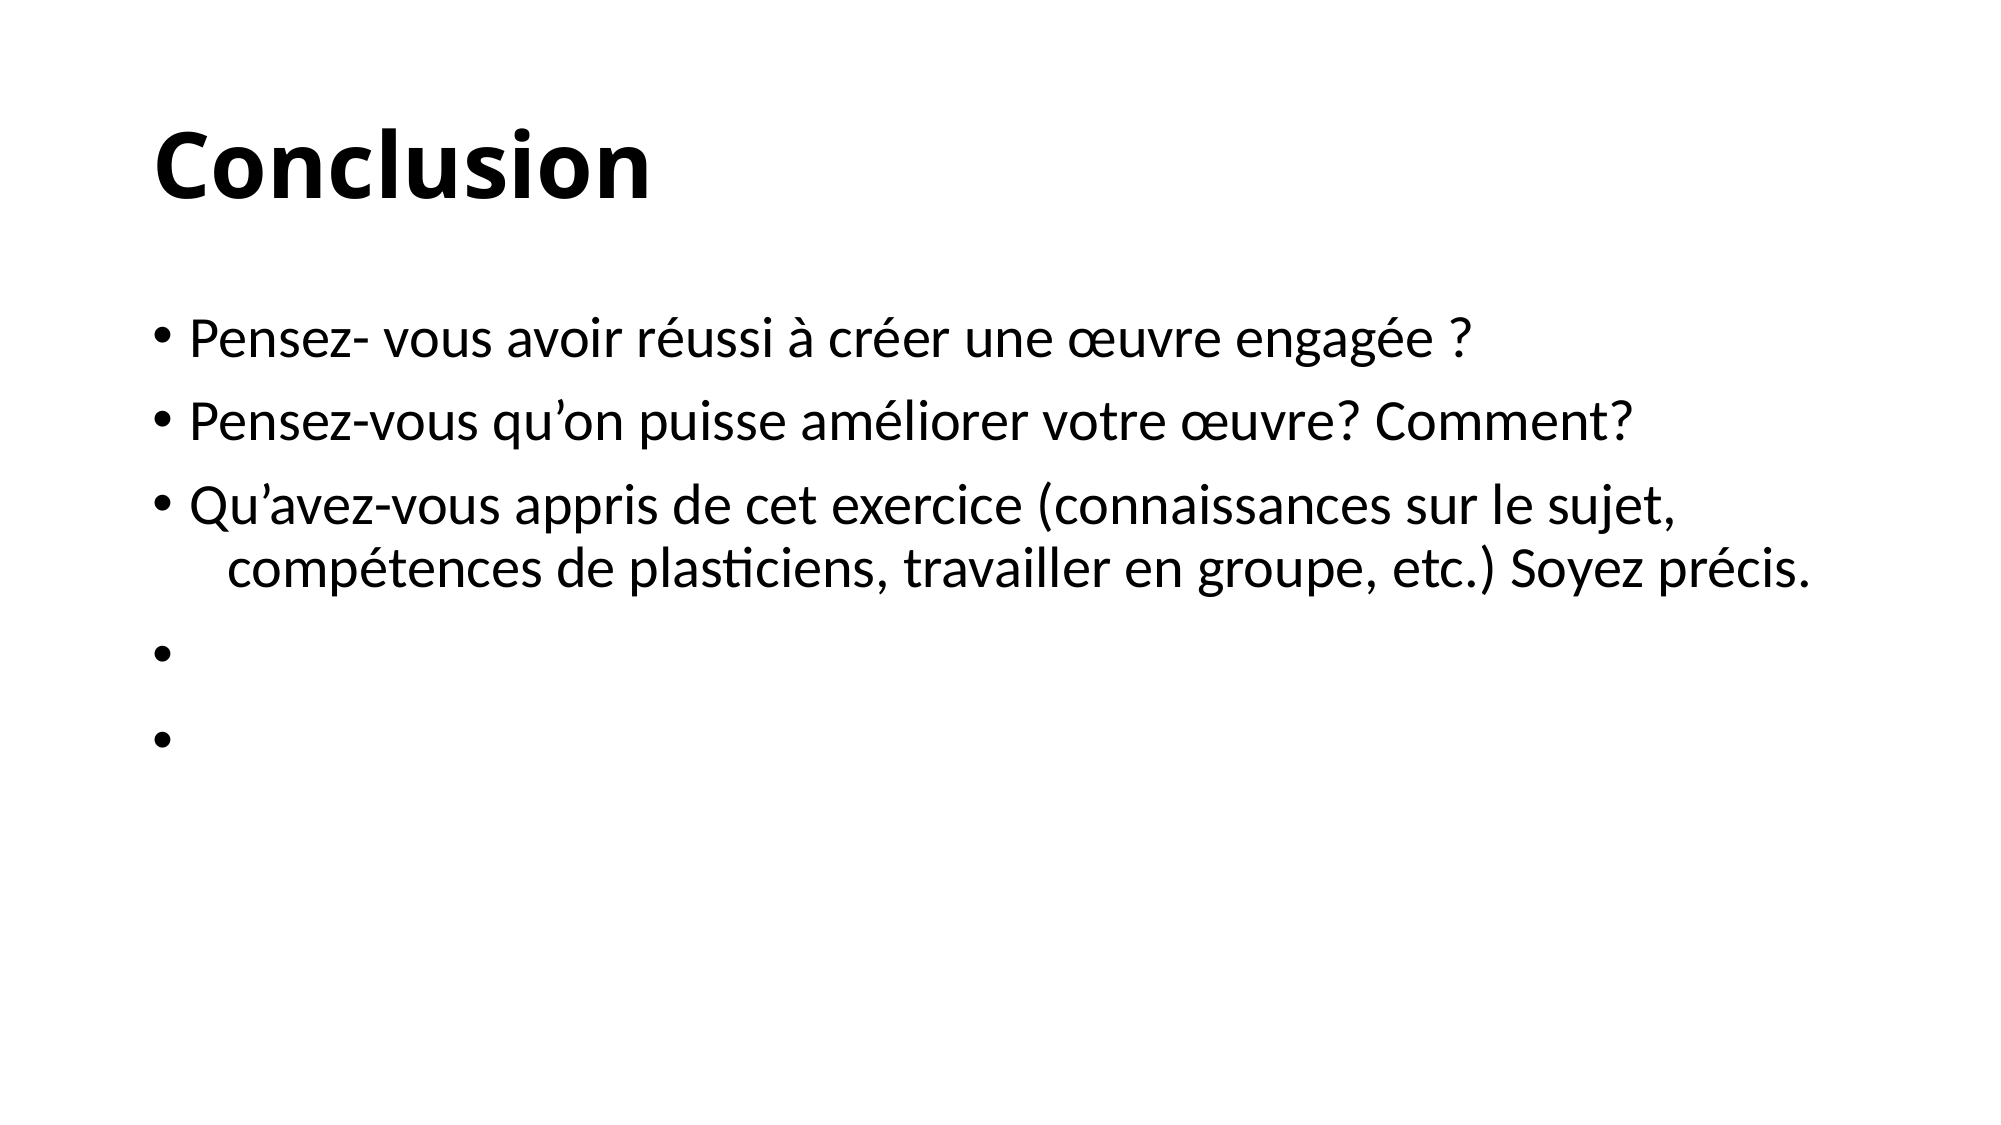

# Conclusion
Pensez- vous avoir réussi à créer une œuvre engagée ?
Pensez-vous qu’on puisse améliorer votre œuvre? Comment?
Qu’avez-vous appris de cet exercice (connaissances sur le sujet, compétences de plasticiens, travailler en groupe, etc.) Soyez précis.